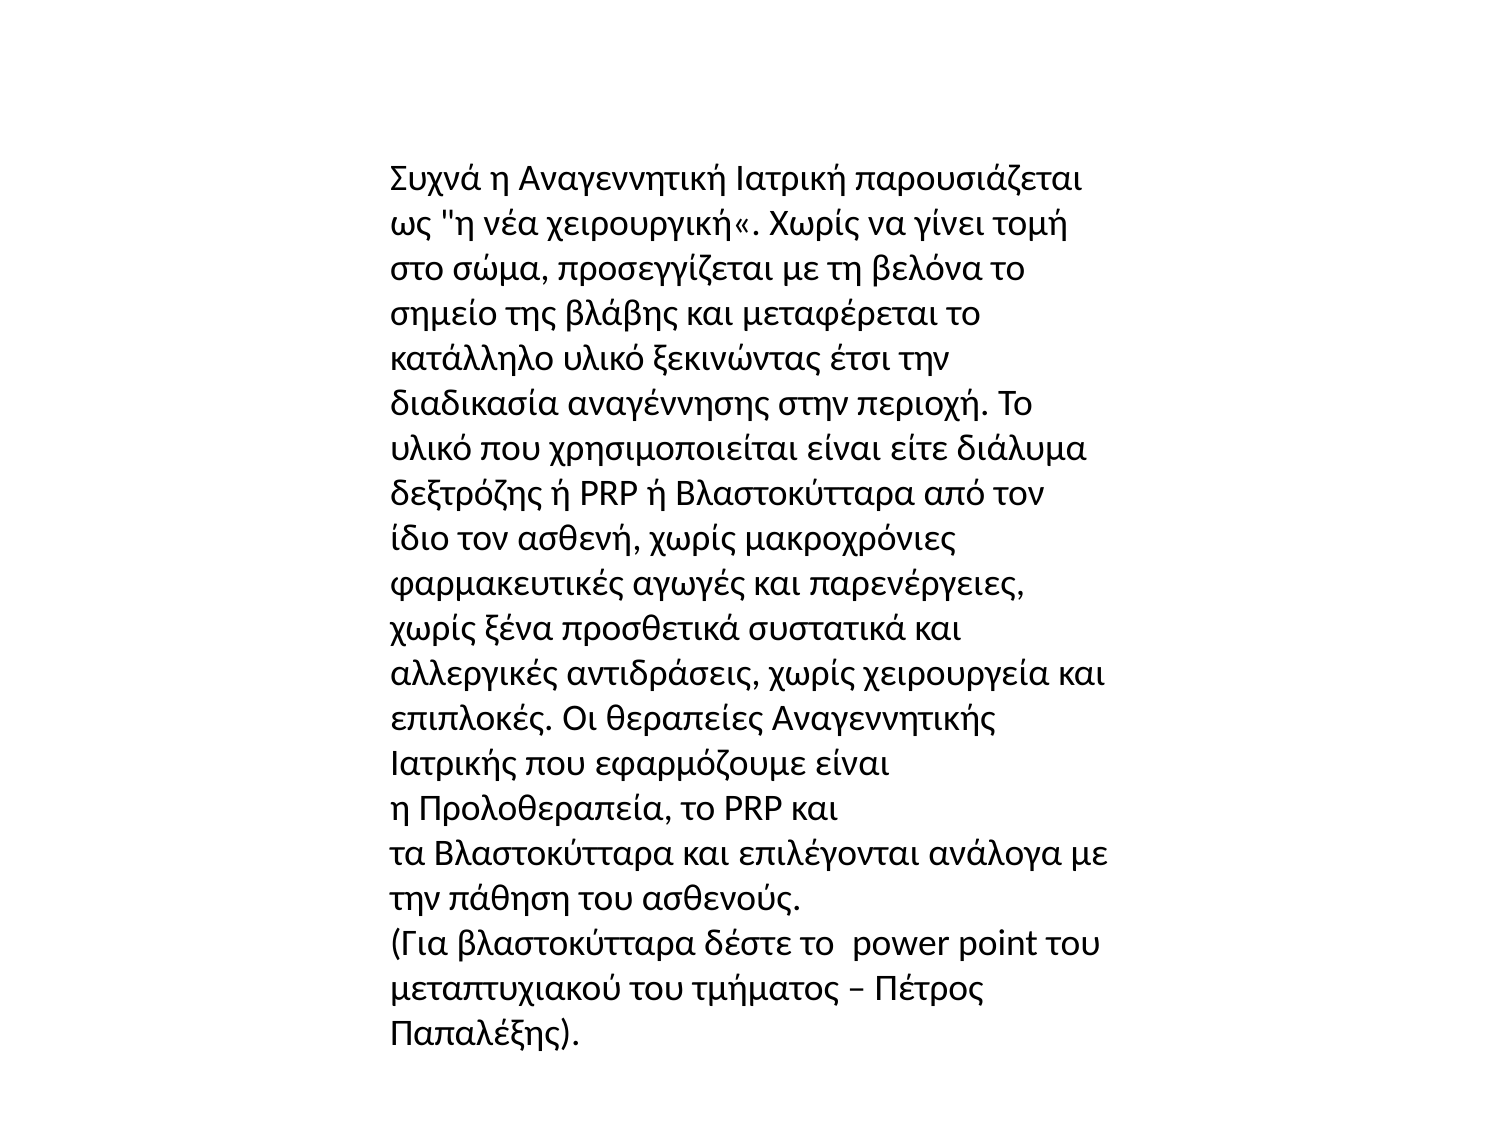

Συχνά η Αναγεννητική Ιατρική παρουσιάζεται ως "η νέα χειρουργική«. Χωρίς να γίνει τομή στο σώμα, προσεγγίζεται με τη βελόνα το σημείο της βλάβης και μεταφέρεται το κατάλληλο υλικό ξεκινώντας έτσι την διαδικασία αναγέννησης στην περιοχή. Το υλικό που χρησιμοποιείται είναι είτε διάλυμα δεξτρόζης ή PRP ή Βλαστοκύτταρα από τον ίδιο τον ασθενή, χωρίς μακροχρόνιες φαρμακευτικές αγωγές και παρενέργειες, χωρίς ξένα προσθετικά συστατικά και αλλεργικές αντιδράσεις, χωρίς χειρουργεία και επιπλοκές. Οι θεραπείες Αναγεννητικής Ιατρικής που εφαρμόζουμε είναι η Προλοθεραπεία, το PRP και τα Βλαστοκύτταρα και επιλέγονται ανάλογα με την πάθηση του ασθενούς.
(Για βλαστοκύτταρα δέστε το power point του μεταπτυχιακού του τμήματος – Πέτρος Παπαλέξης).